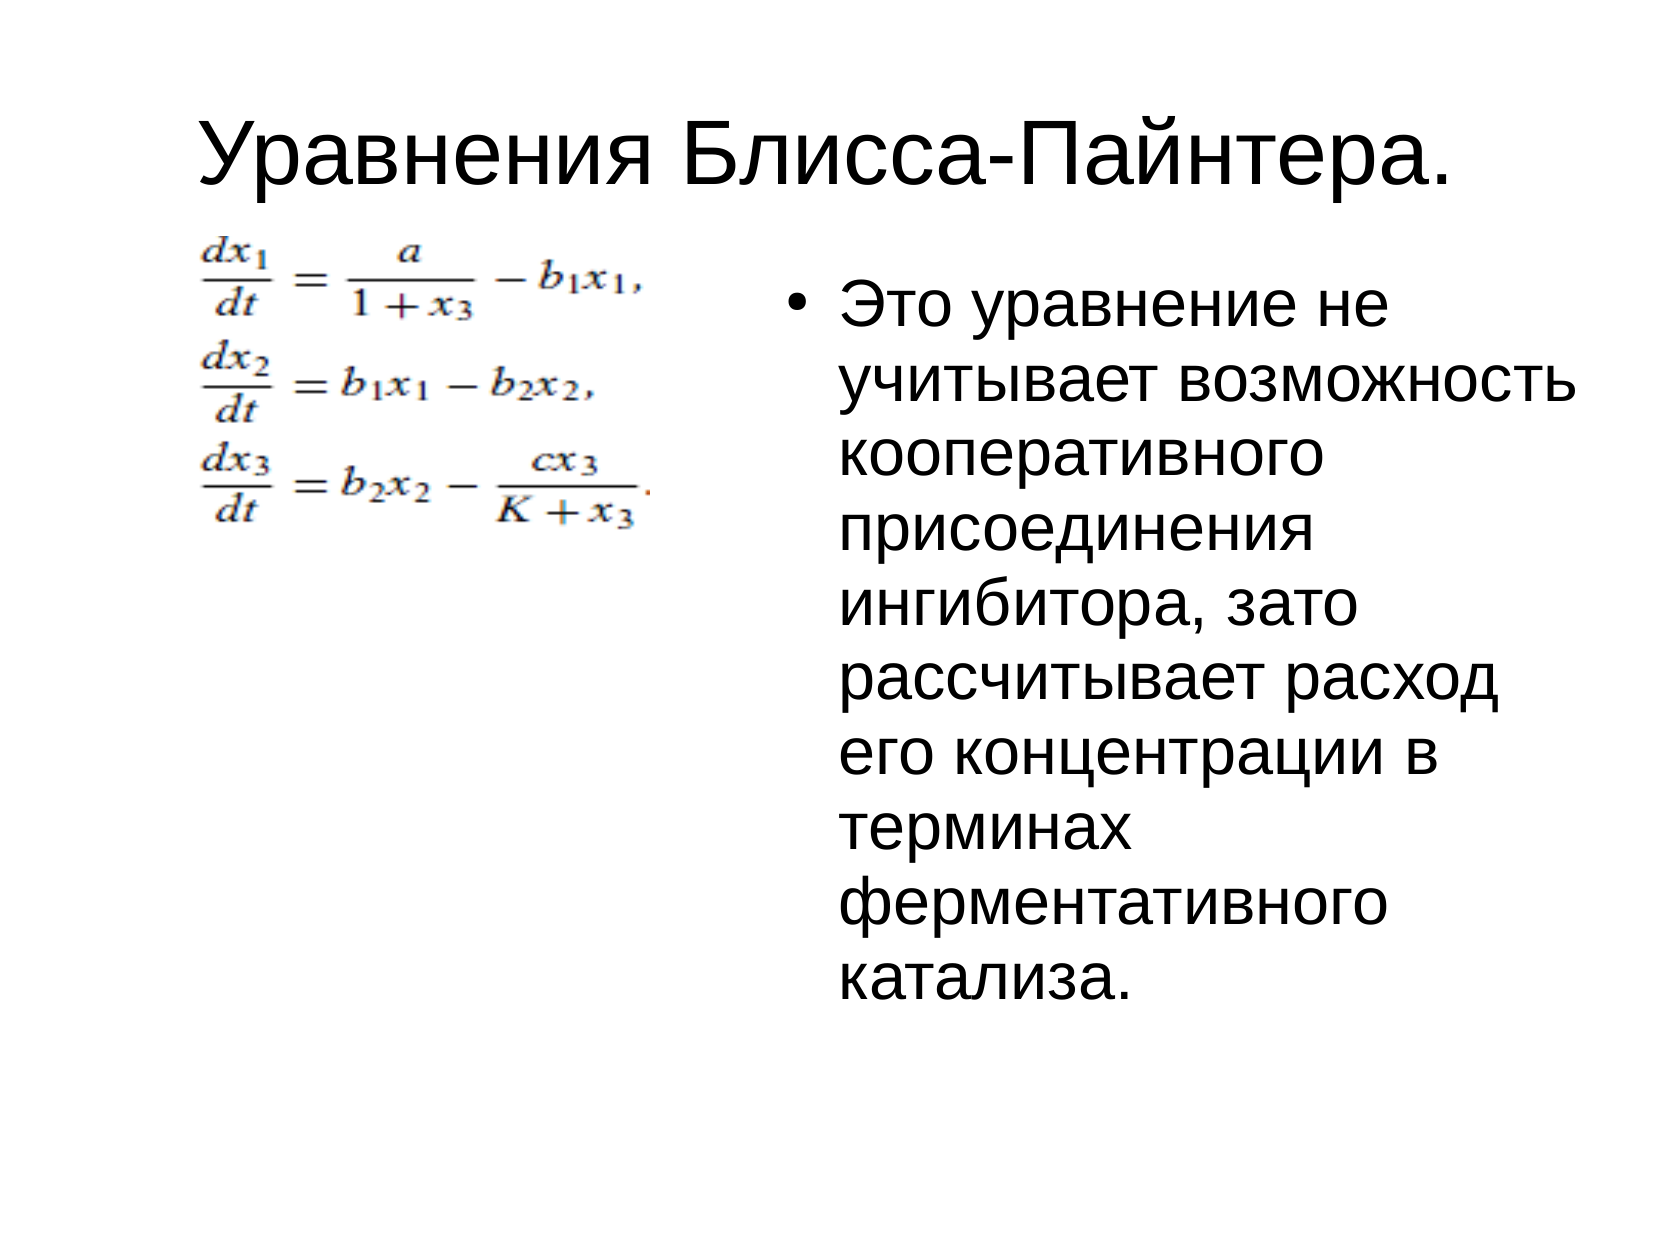

# Уравнения Блисса-Пайнтера.
Это уравнение не учитывает возможность кооперативного присоединения ингибитора, зато рассчитывает расход его концентрации в терминах ферментативного катализа.